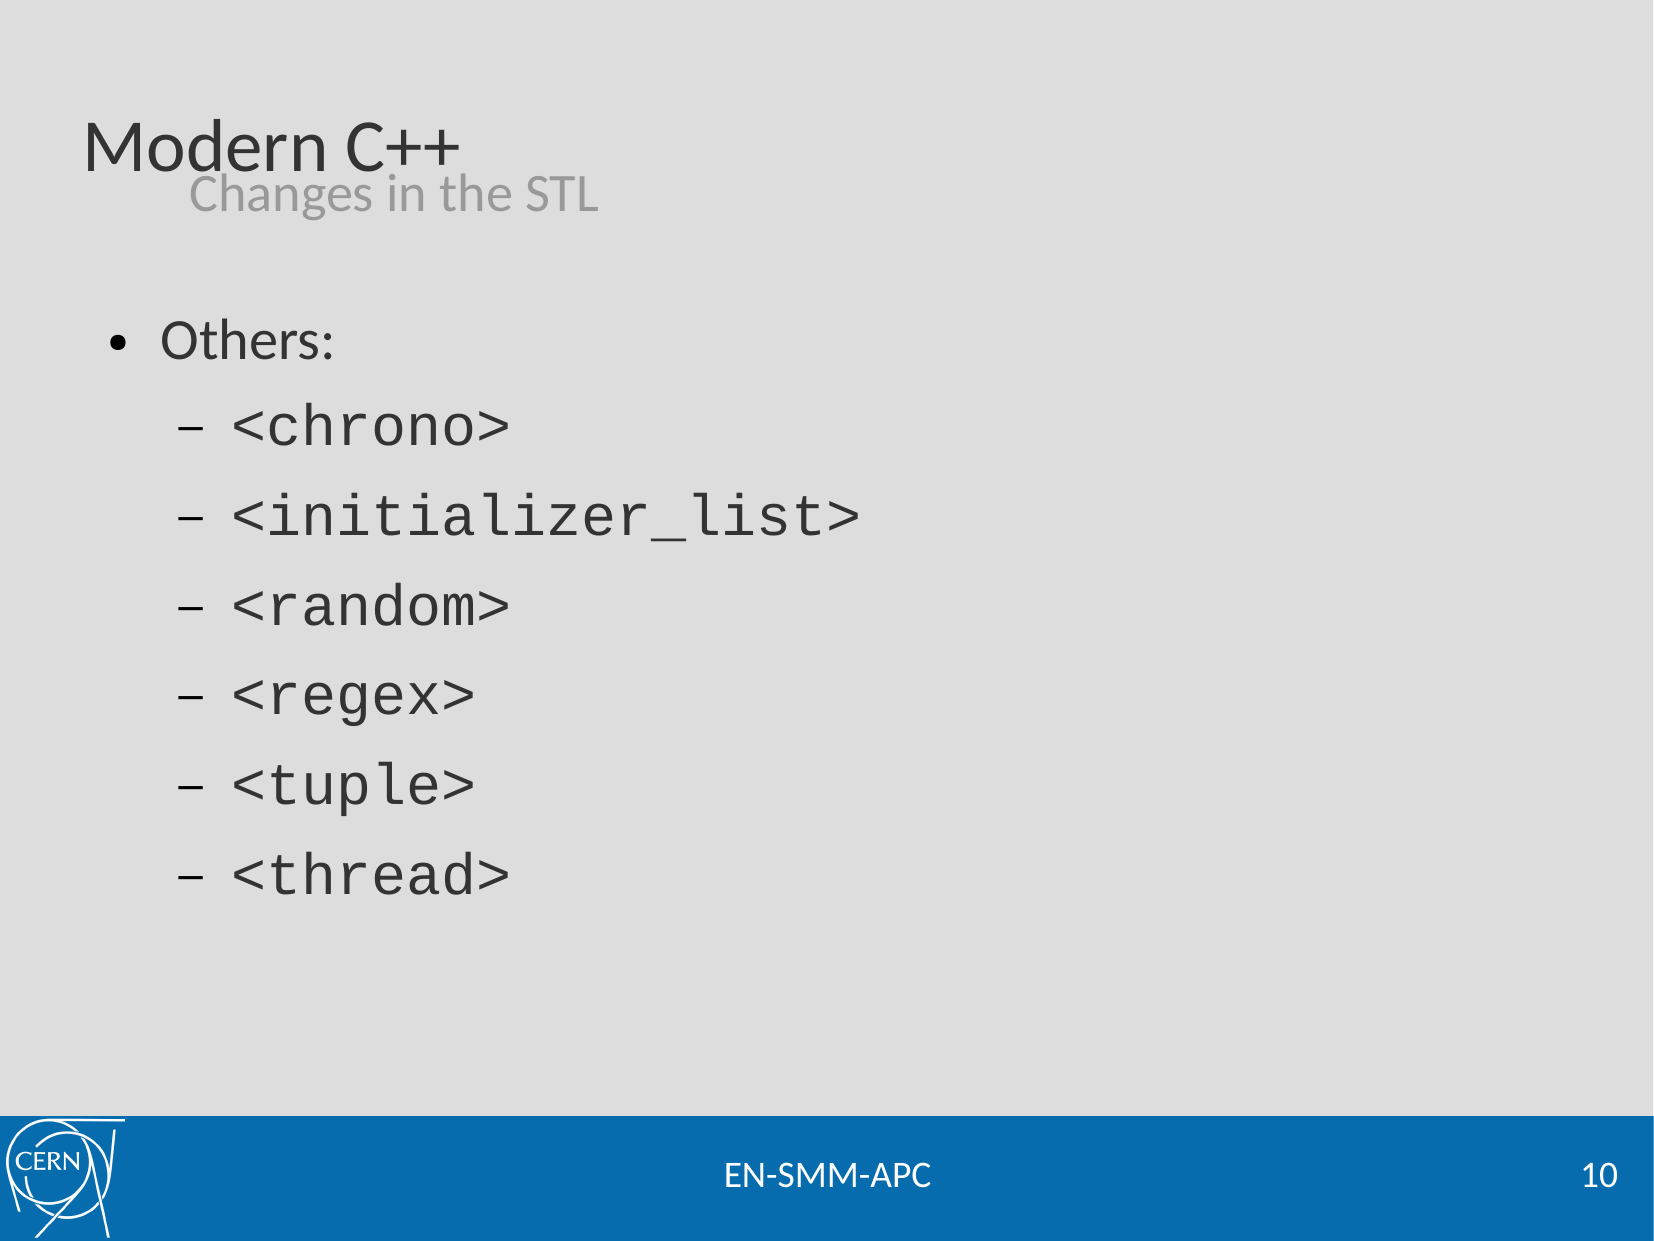

# Modern C++
Changes in the STL
Others:
<chrono>
<initializer_list>
<random>
<regex>
<tuple>
<thread>
10